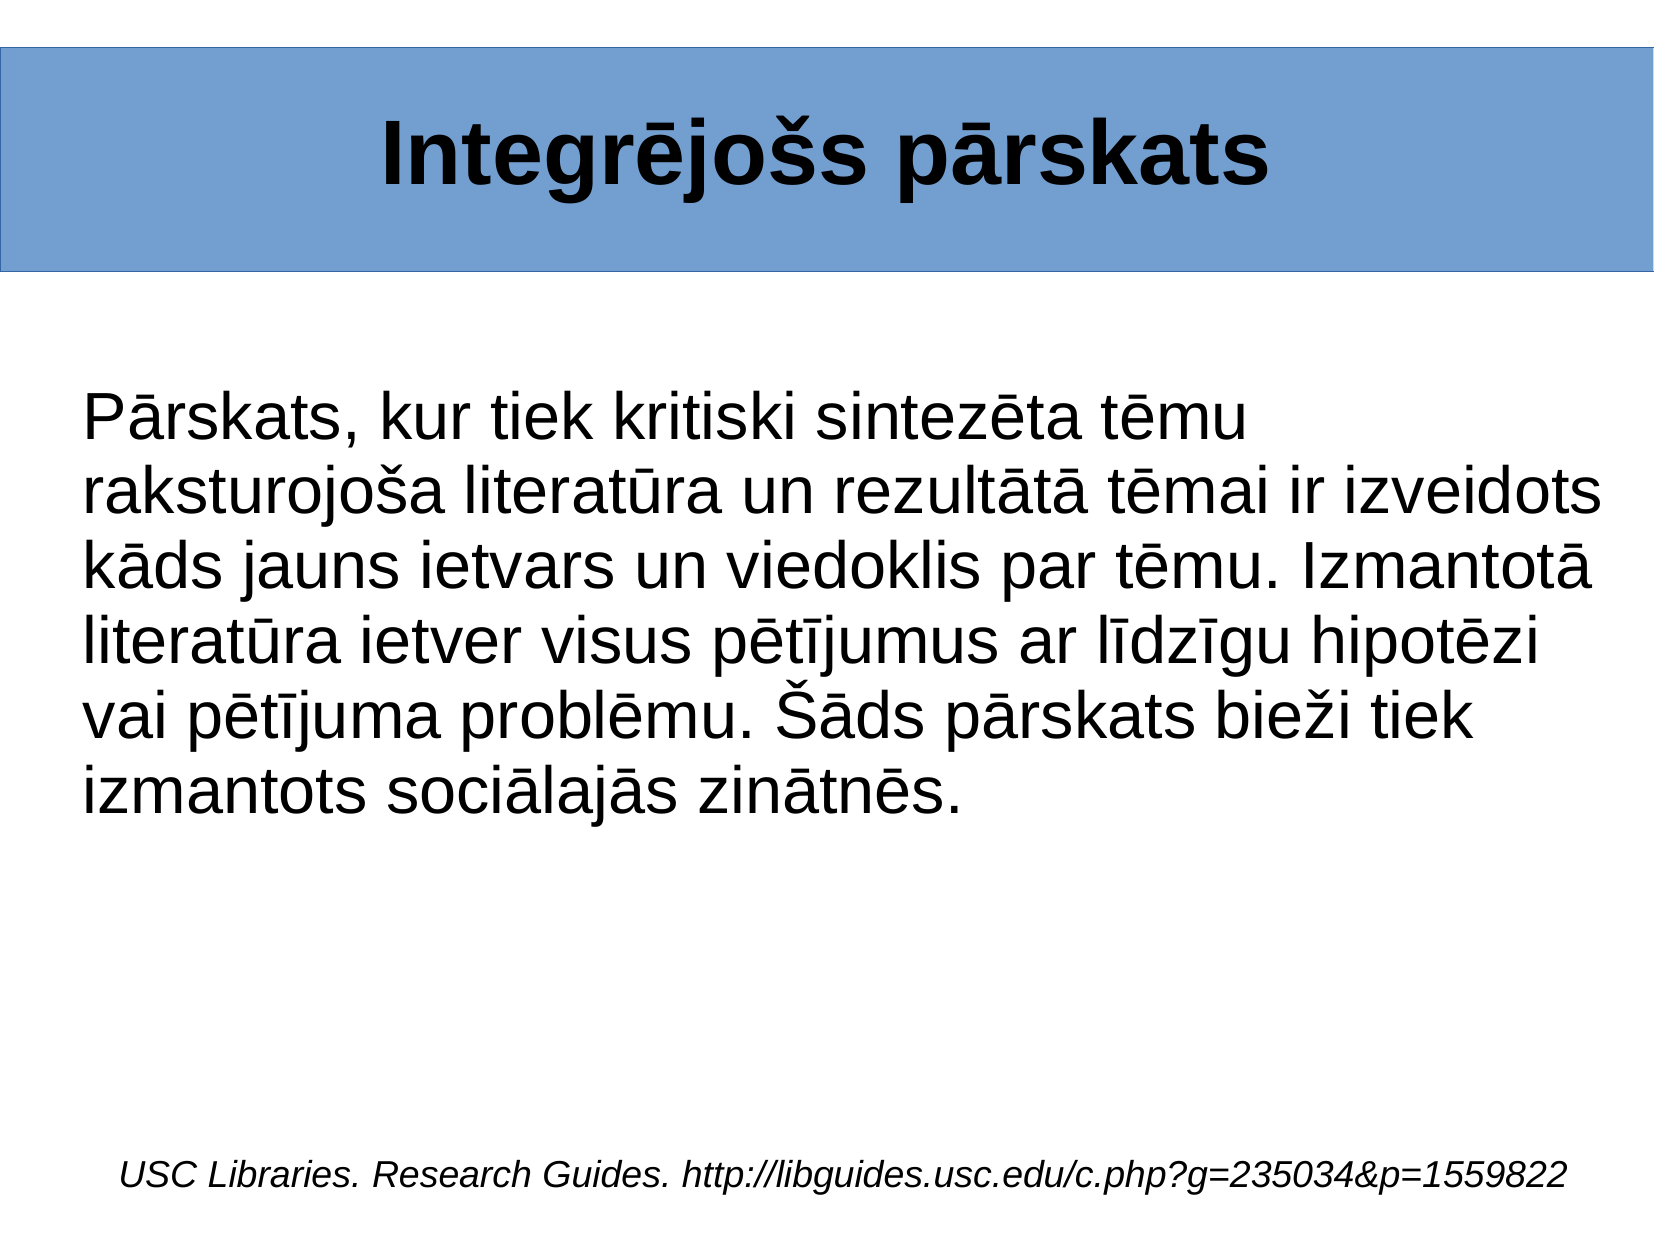

# Integrējošs pārskats
Pārskats, kur tiek kritiski sintezēta tēmu raksturojoša literatūra un rezultātā tēmai ir izveidots kāds jauns ietvars un viedoklis par tēmu. Izmantotā literatūra ietver visus pētījumus ar līdzīgu hipotēzi vai pētījuma problēmu. Šāds pārskats bieži tiek izmantots sociālajās zinātnēs.
USC Libraries. Research Guides. http://libguides.usc.edu/c.php?g=235034&p=1559822